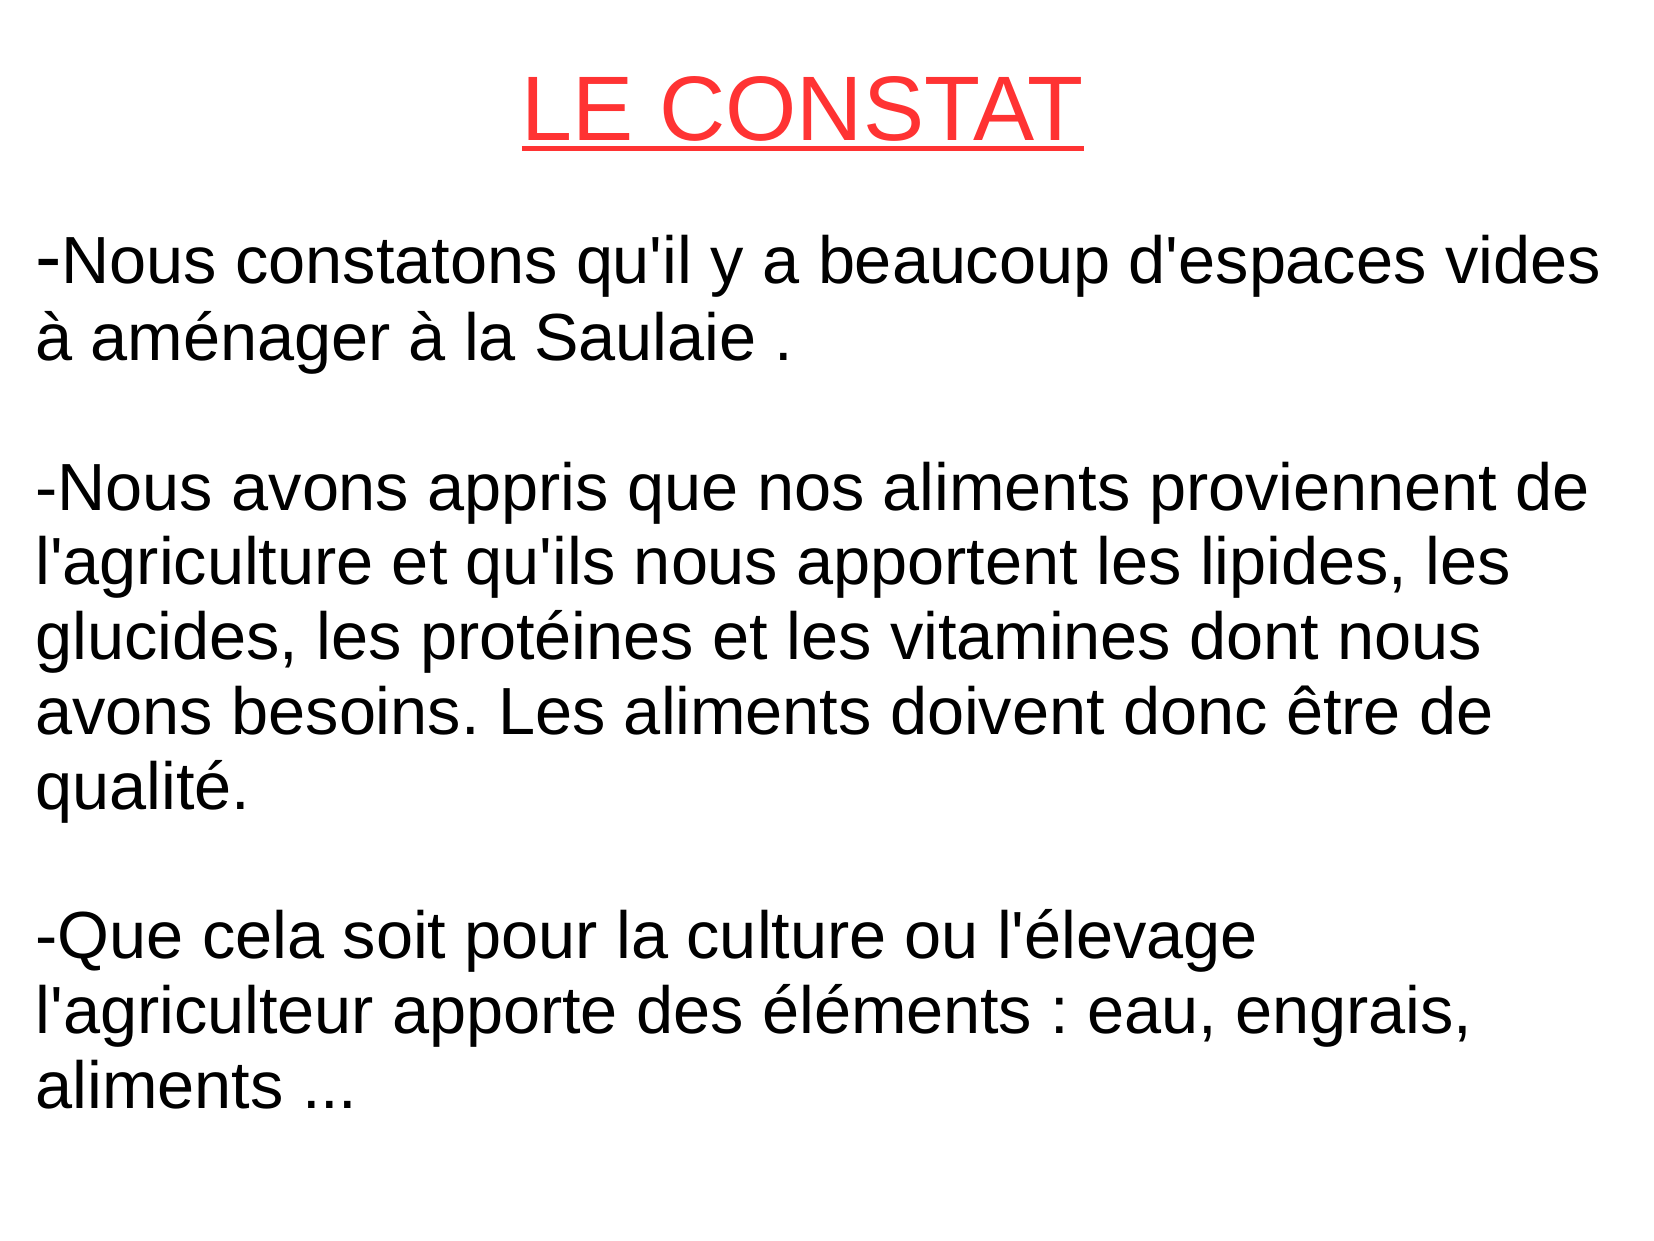

# LE CONSTAT
-Nous constatons qu'il y a beaucoup d'espaces vides à aménager à la Saulaie .
-Nous avons appris que nos aliments proviennent de l'agriculture et qu'ils nous apportent les lipides, les glucides, les protéines et les vitamines dont nous avons besoins. Les aliments doivent donc être de qualité.
-Que cela soit pour la culture ou l'élevage l'agriculteur apporte des éléments : eau, engrais, aliments ...